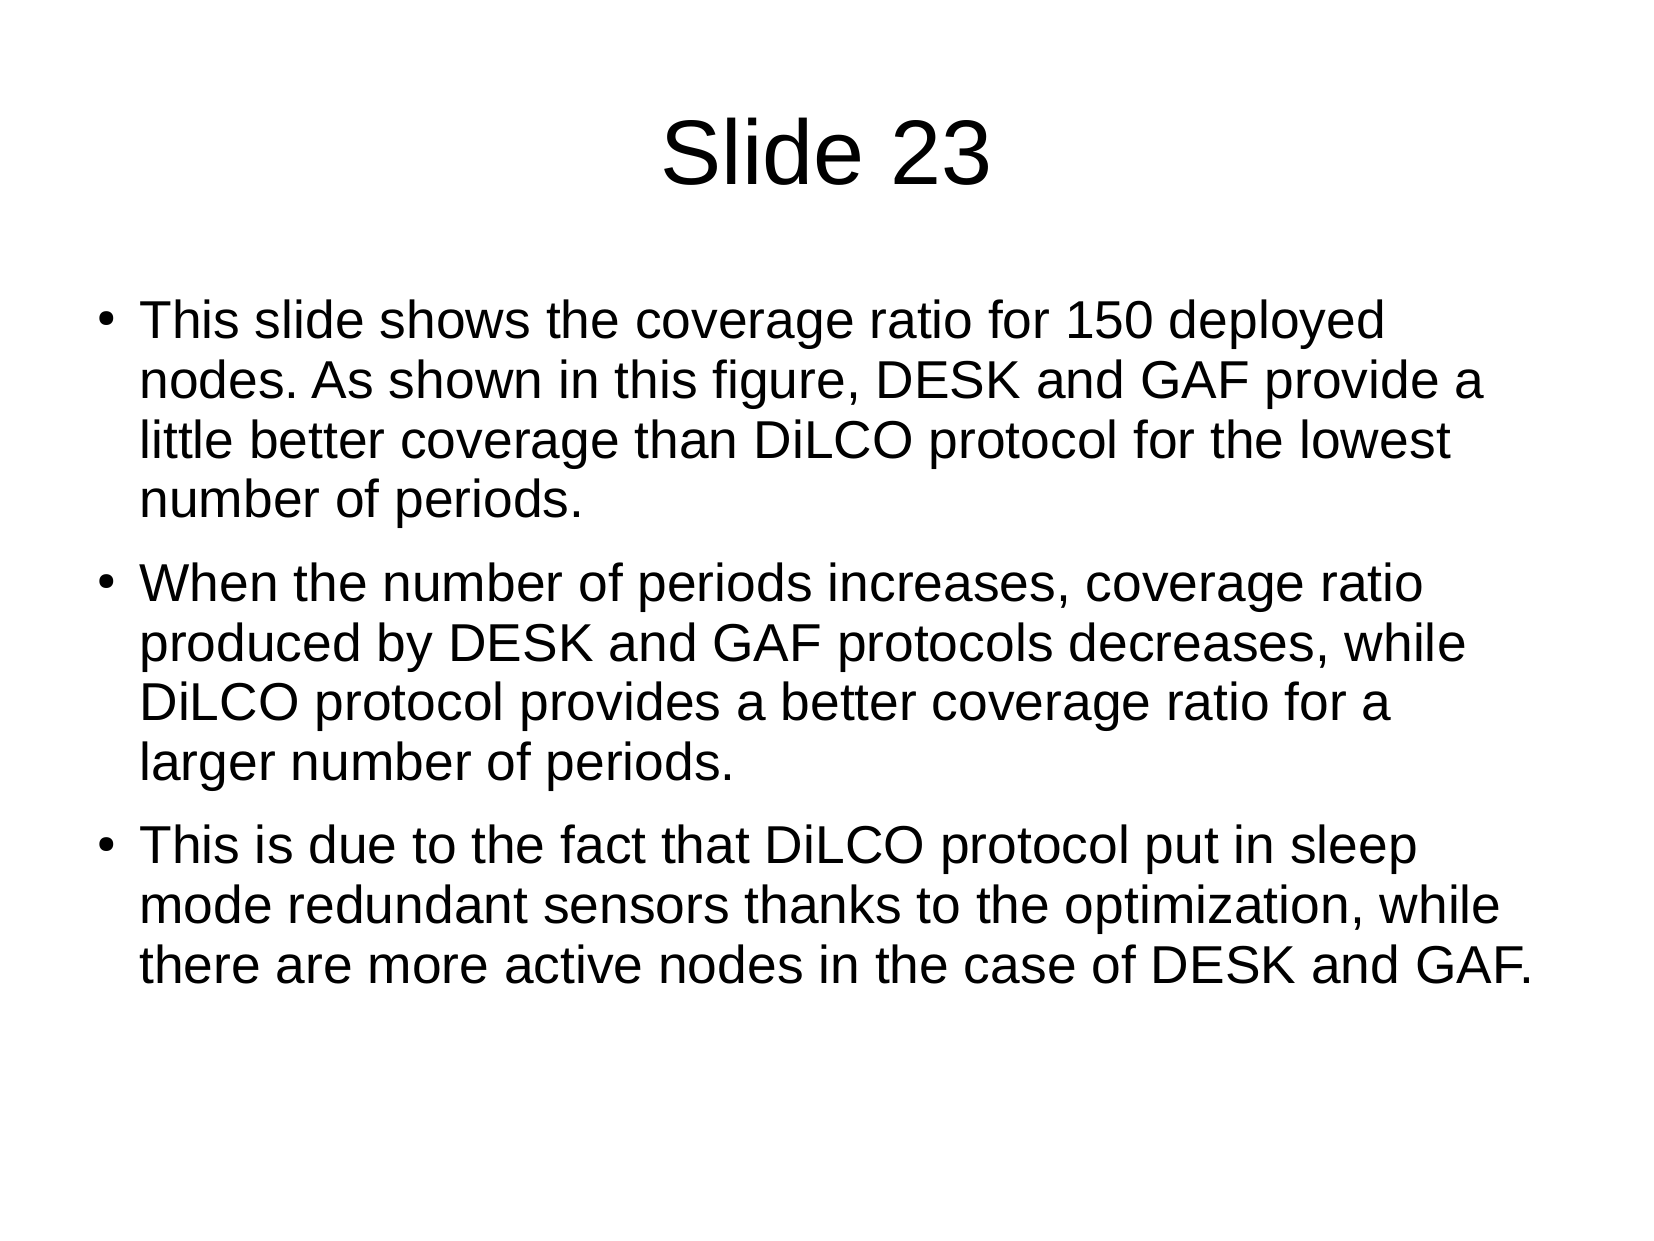

# Slide 23
This slide shows the coverage ratio for 150 deployed nodes. As shown in this figure, DESK and GAF provide a little better coverage than DiLCO protocol for the lowest number of periods.
When the number of periods increases, coverage ratio produced by DESK and GAF protocols decreases, while DiLCO protocol provides a better coverage ratio for a larger number of periods.
This is due to the fact that DiLCO protocol put in sleep mode redundant sensors thanks to the optimization, while there are more active nodes in the case of DESK and GAF.